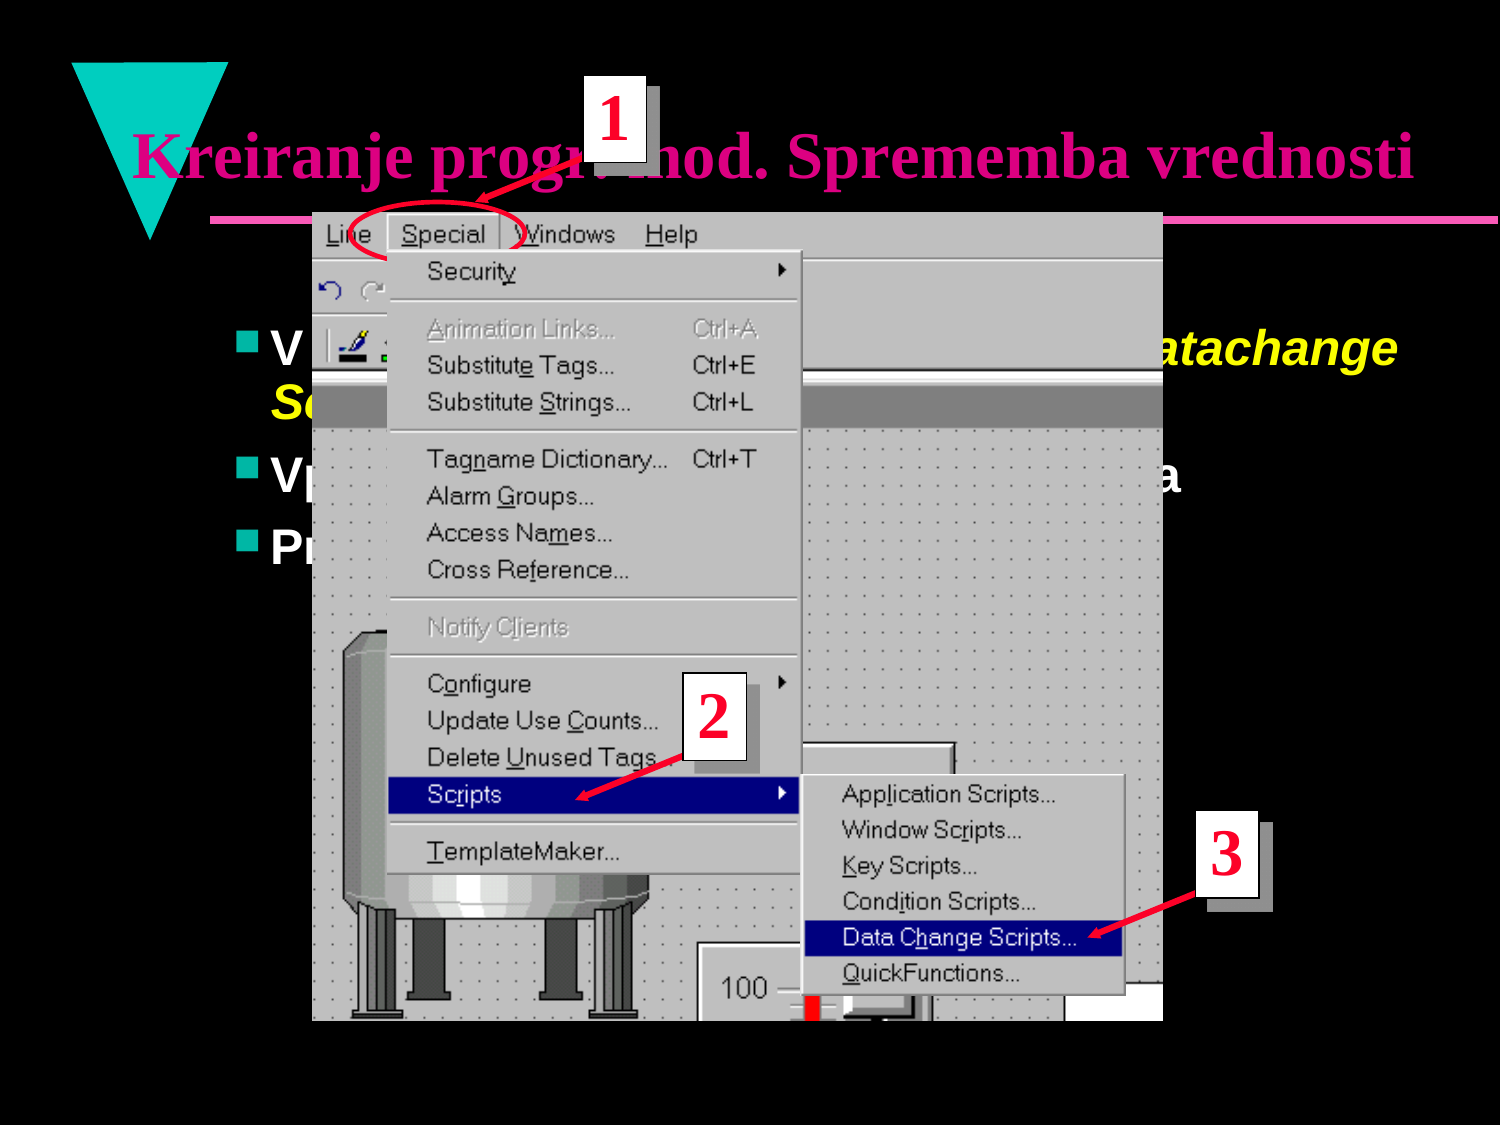

# Kreiranje progr. mod. Sprememba vrednosti
1
V meniju izberemo: Special/Scripts/Datachange Scripts
Vpišemo ukaze programskega modula
Programski modul shranimo
2
3
RVP2
Kreiranje programskih modulov
27